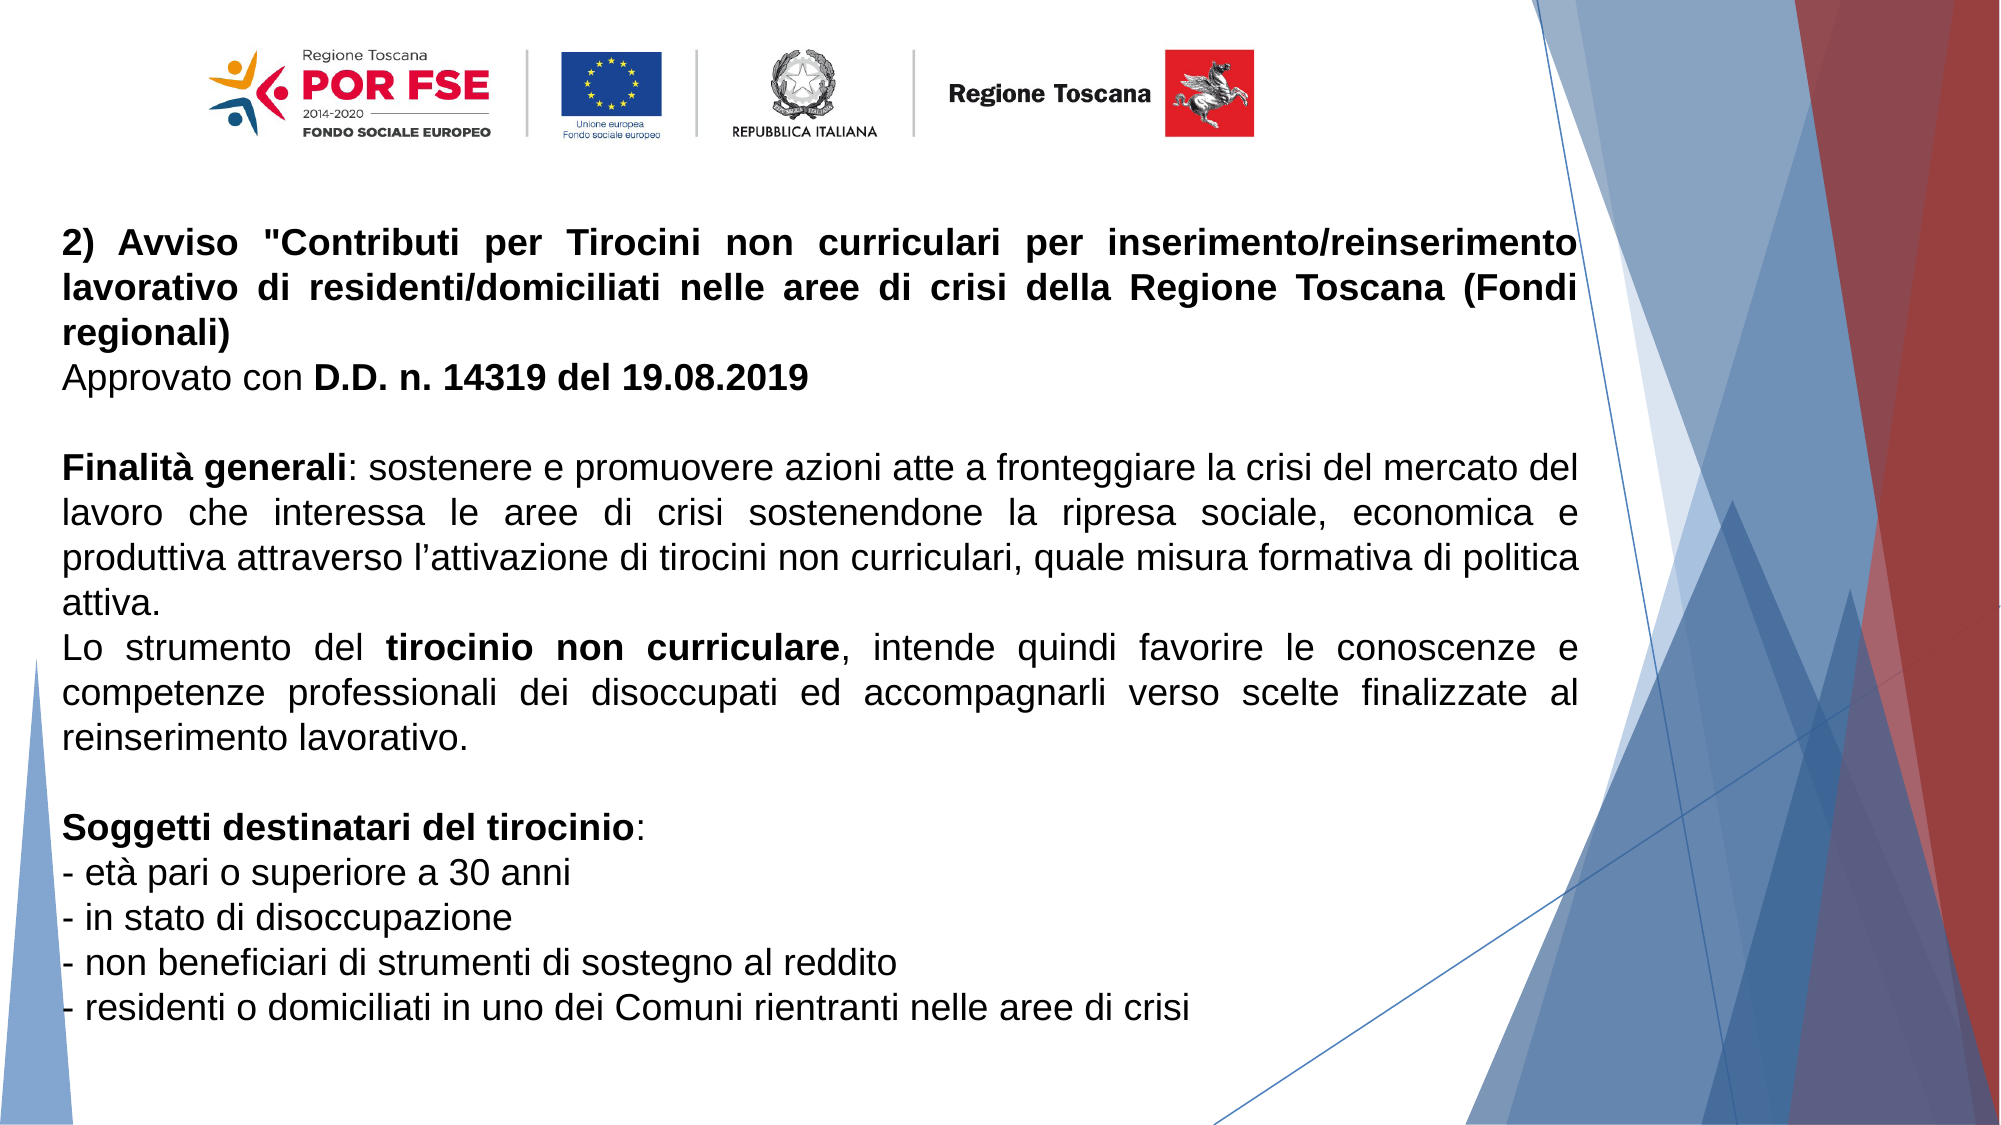

2) Avviso "Contributi per Tirocini non curriculari per inserimento/reinserimento lavorativo di residenti/domiciliati nelle aree di crisi della Regione Toscana (Fondi regionali)
Approvato con D.D. n. 14319 del 19.08.2019
Finalità generali: sostenere e promuovere azioni atte a fronteggiare la crisi del mercato del lavoro che interessa le aree di crisi sostenendone la ripresa sociale, economica e produttiva attraverso l’attivazione di tirocini non curriculari, quale misura formativa di politica attiva.
Lo strumento del tirocinio non curriculare, intende quindi favorire le conoscenze e competenze professionali dei disoccupati ed accompagnarli verso scelte finalizzate al reinserimento lavorativo.
Soggetti destinatari del tirocinio:
- età pari o superiore a 30 anni
- in stato di disoccupazione
- non beneficiari di strumenti di sostegno al reddito
- residenti o domiciliati in uno dei Comuni rientranti nelle aree di crisi